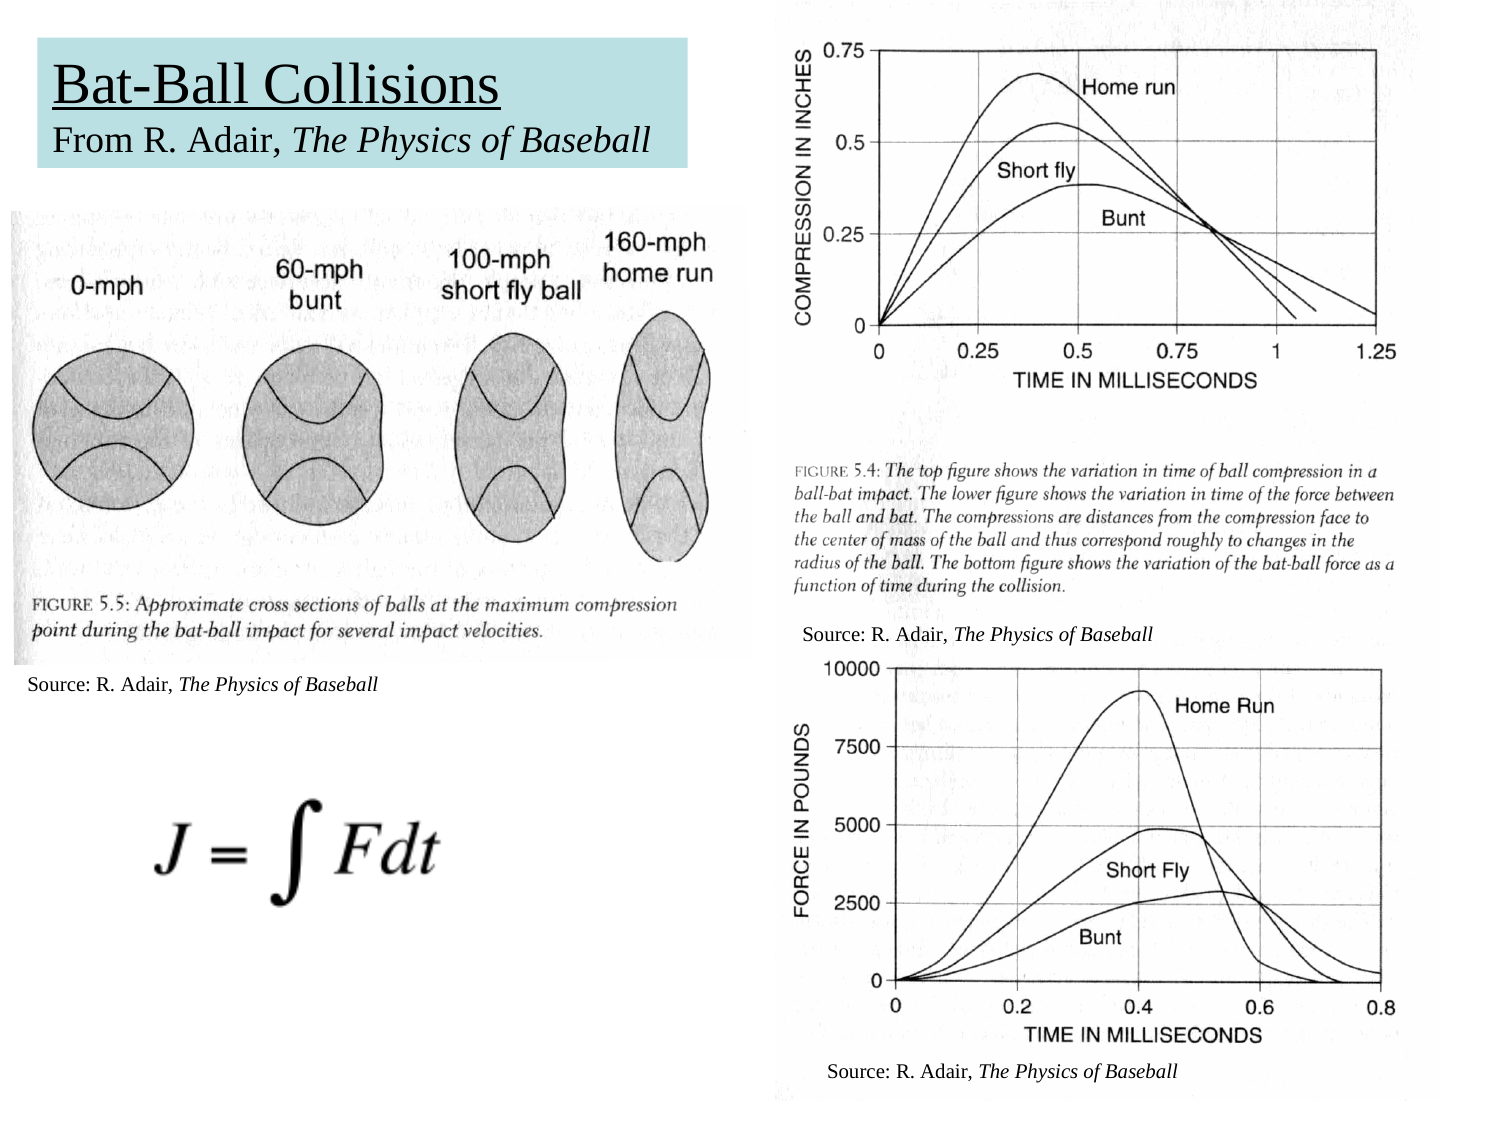

Bat-Ball Collisions
From R. Adair, The Physics of Baseball
Source: R. Adair, The Physics of Baseball
Source: R. Adair, The Physics of Baseball
Source: R. Adair, The Physics of Baseball